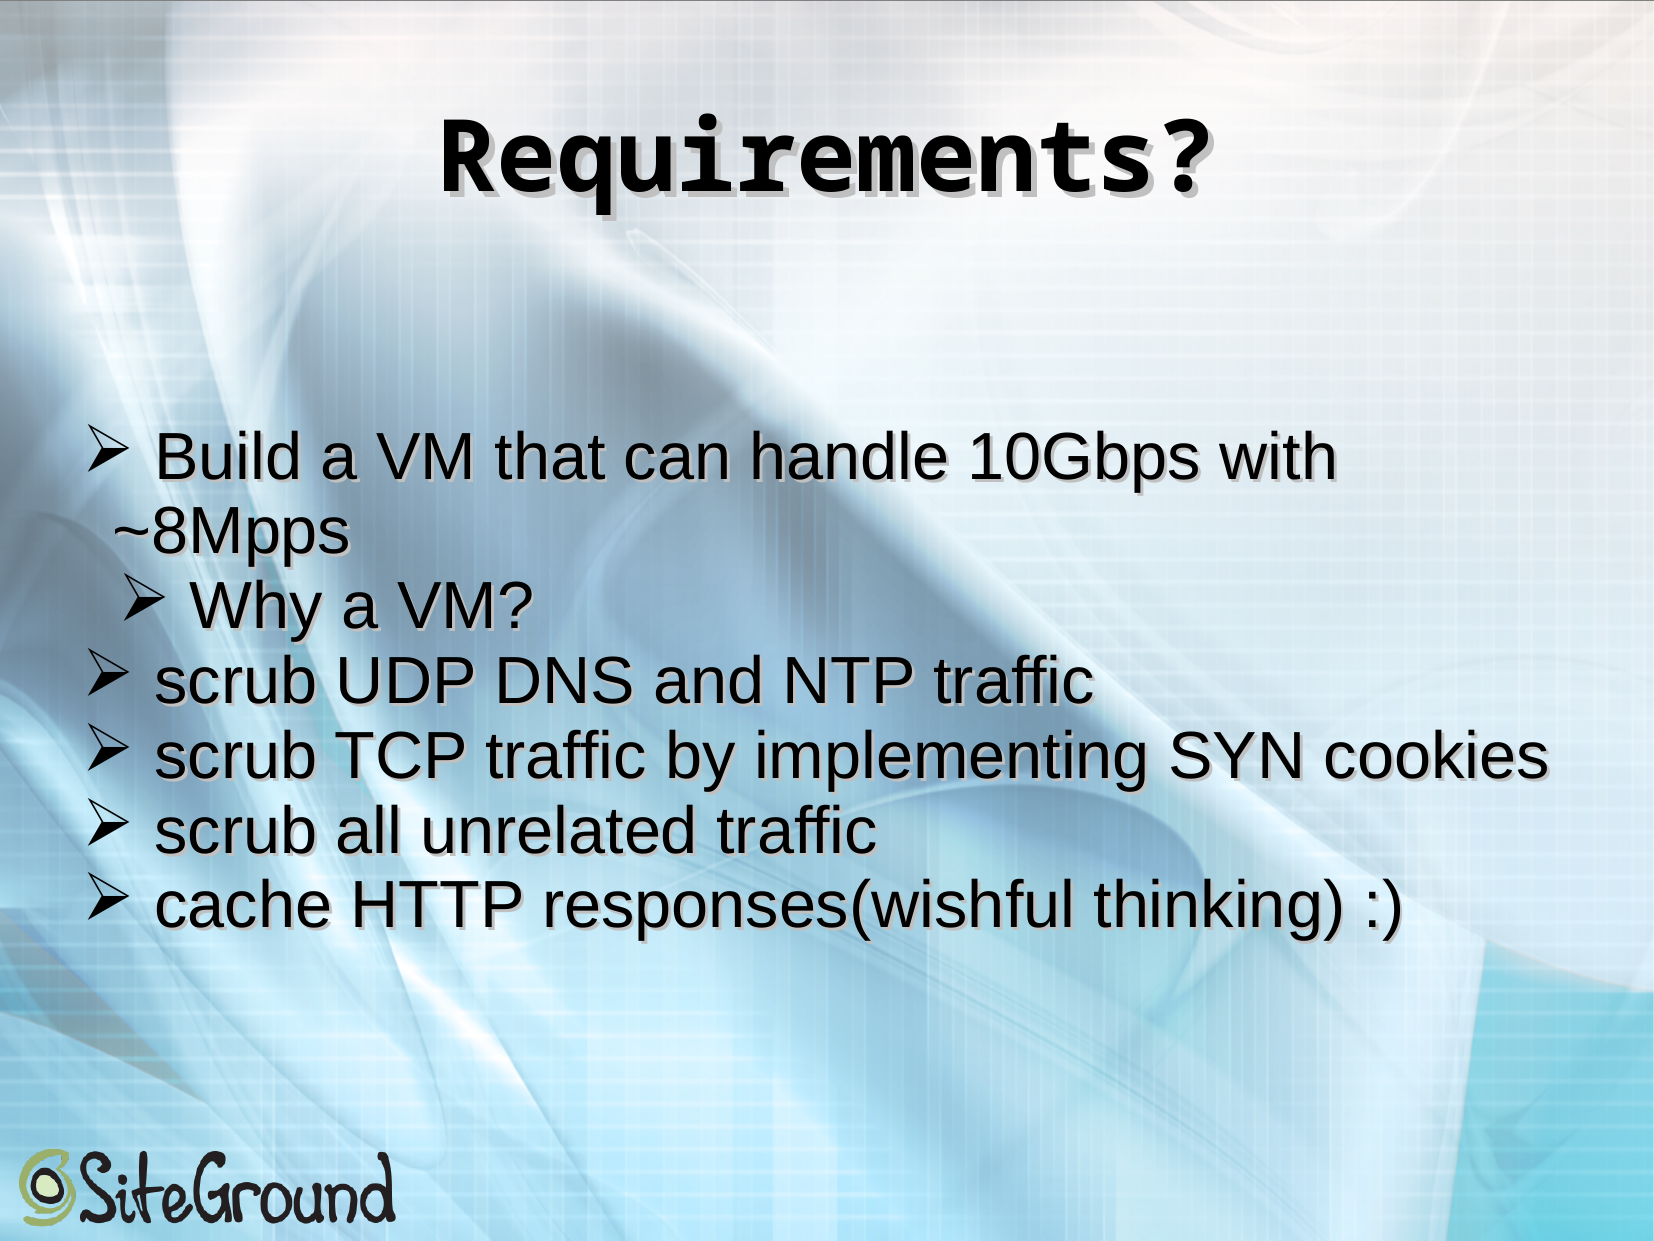

# Requirements?
 Build a VM that can handle 10Gbps with ~8Mpps
 Why a VM?
 scrub UDP DNS and NTP traffic
 scrub TCP traffic by implementing SYN cookies
 scrub all unrelated traffic
 cache HTTP responses(wishful thinking) :)